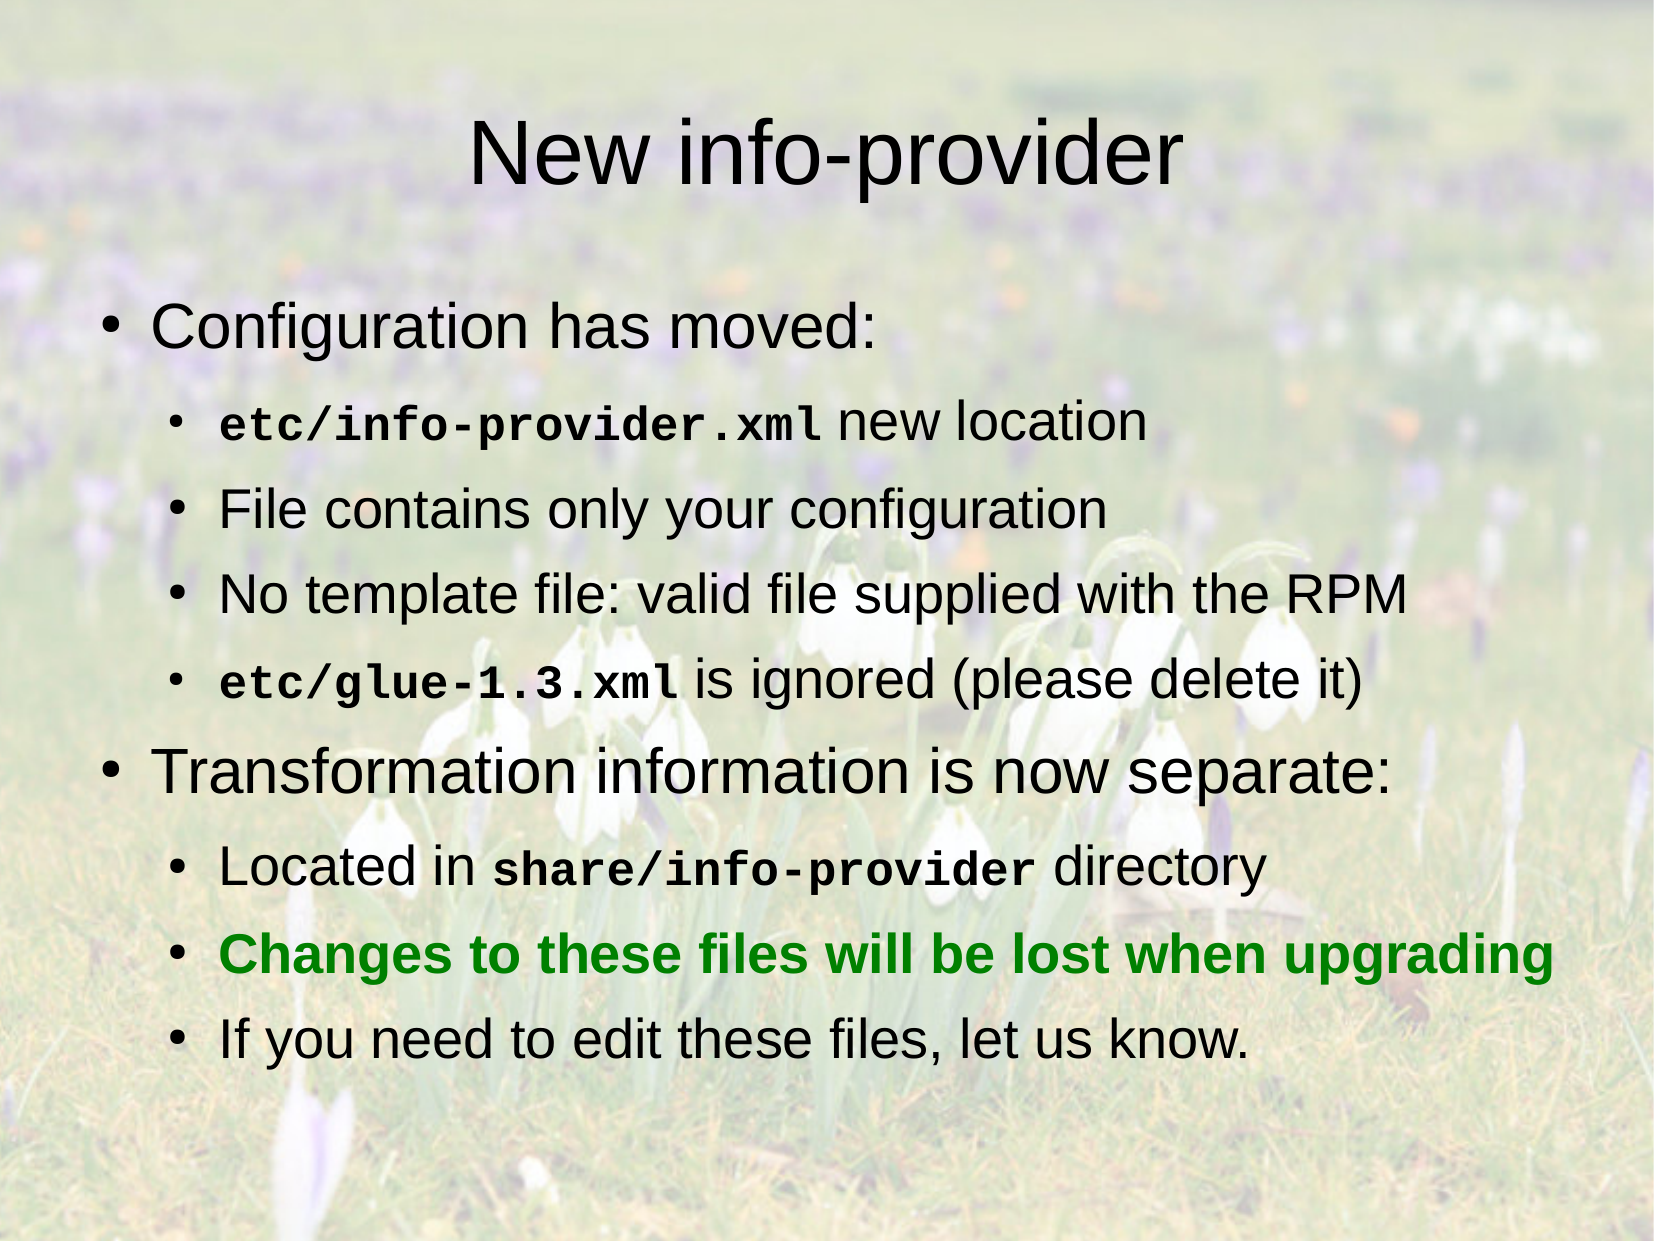

# New info-provider
Configuration has moved:
etc/info-provider.xml new location
File contains only your configuration
No template file: valid file supplied with the RPM
etc/glue-1.3.xml is ignored (please delete it)
Transformation information is now separate:
Located in share/info-provider directory
Changes to these files will be lost when upgrading
If you need to edit these files, let us know.